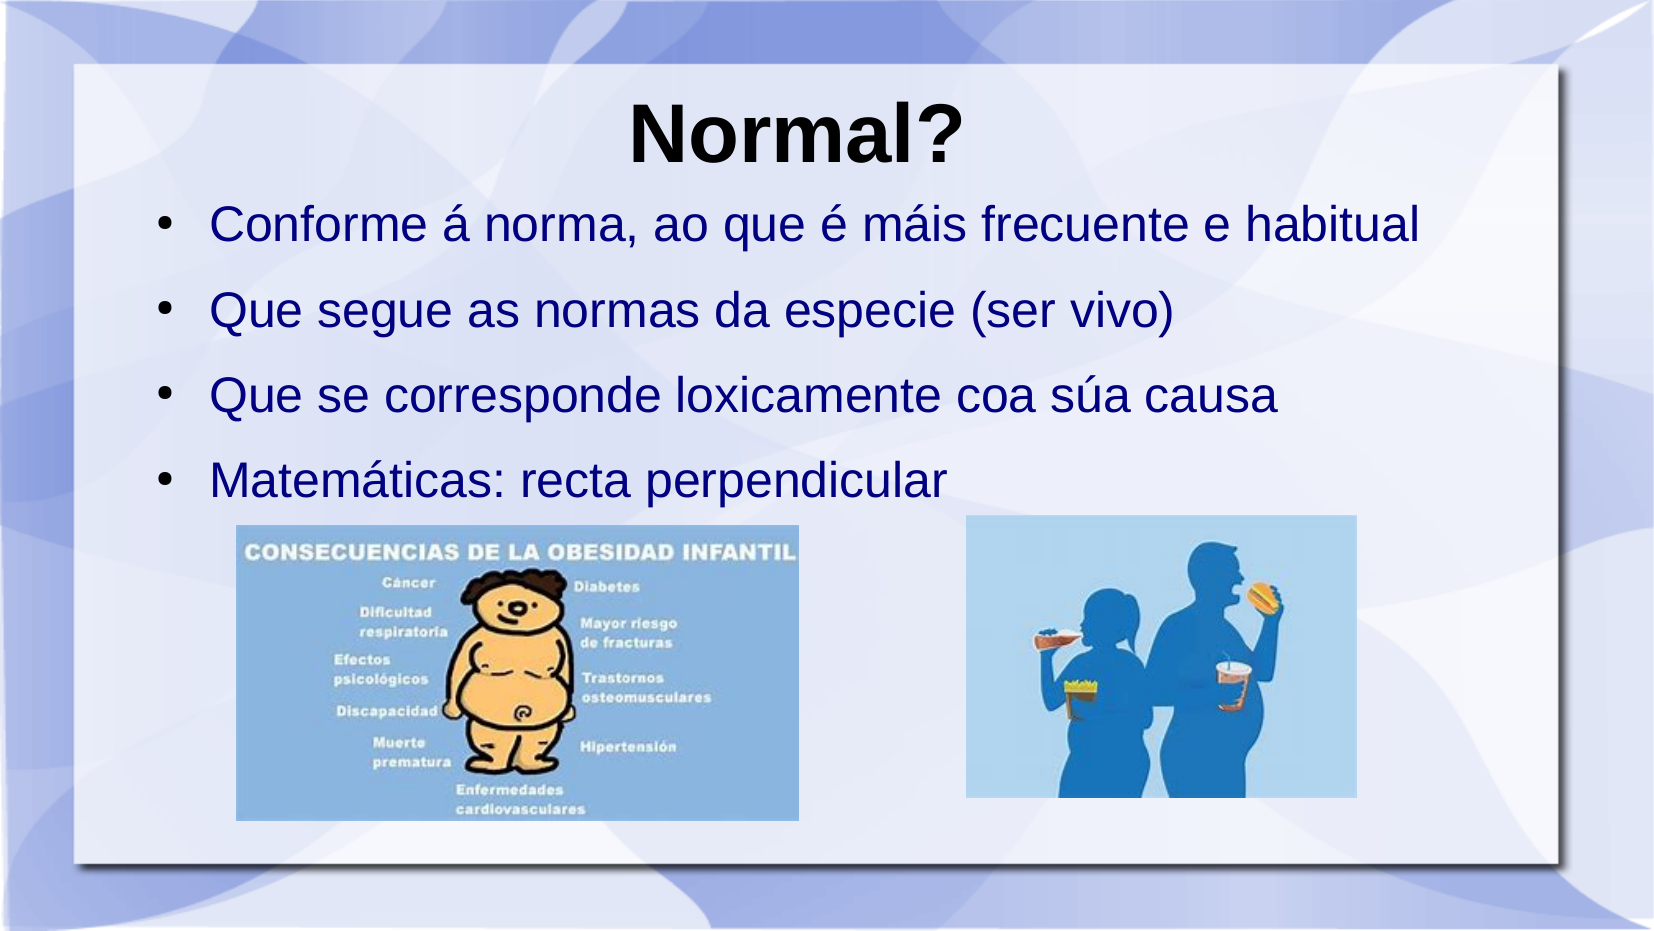

# Normal?
Conforme á norma, ao que é máis frecuente e habitual
Que segue as normas da especie (ser vivo)
Que se corresponde loxicamente coa súa causa
Matemáticas: recta perpendicular